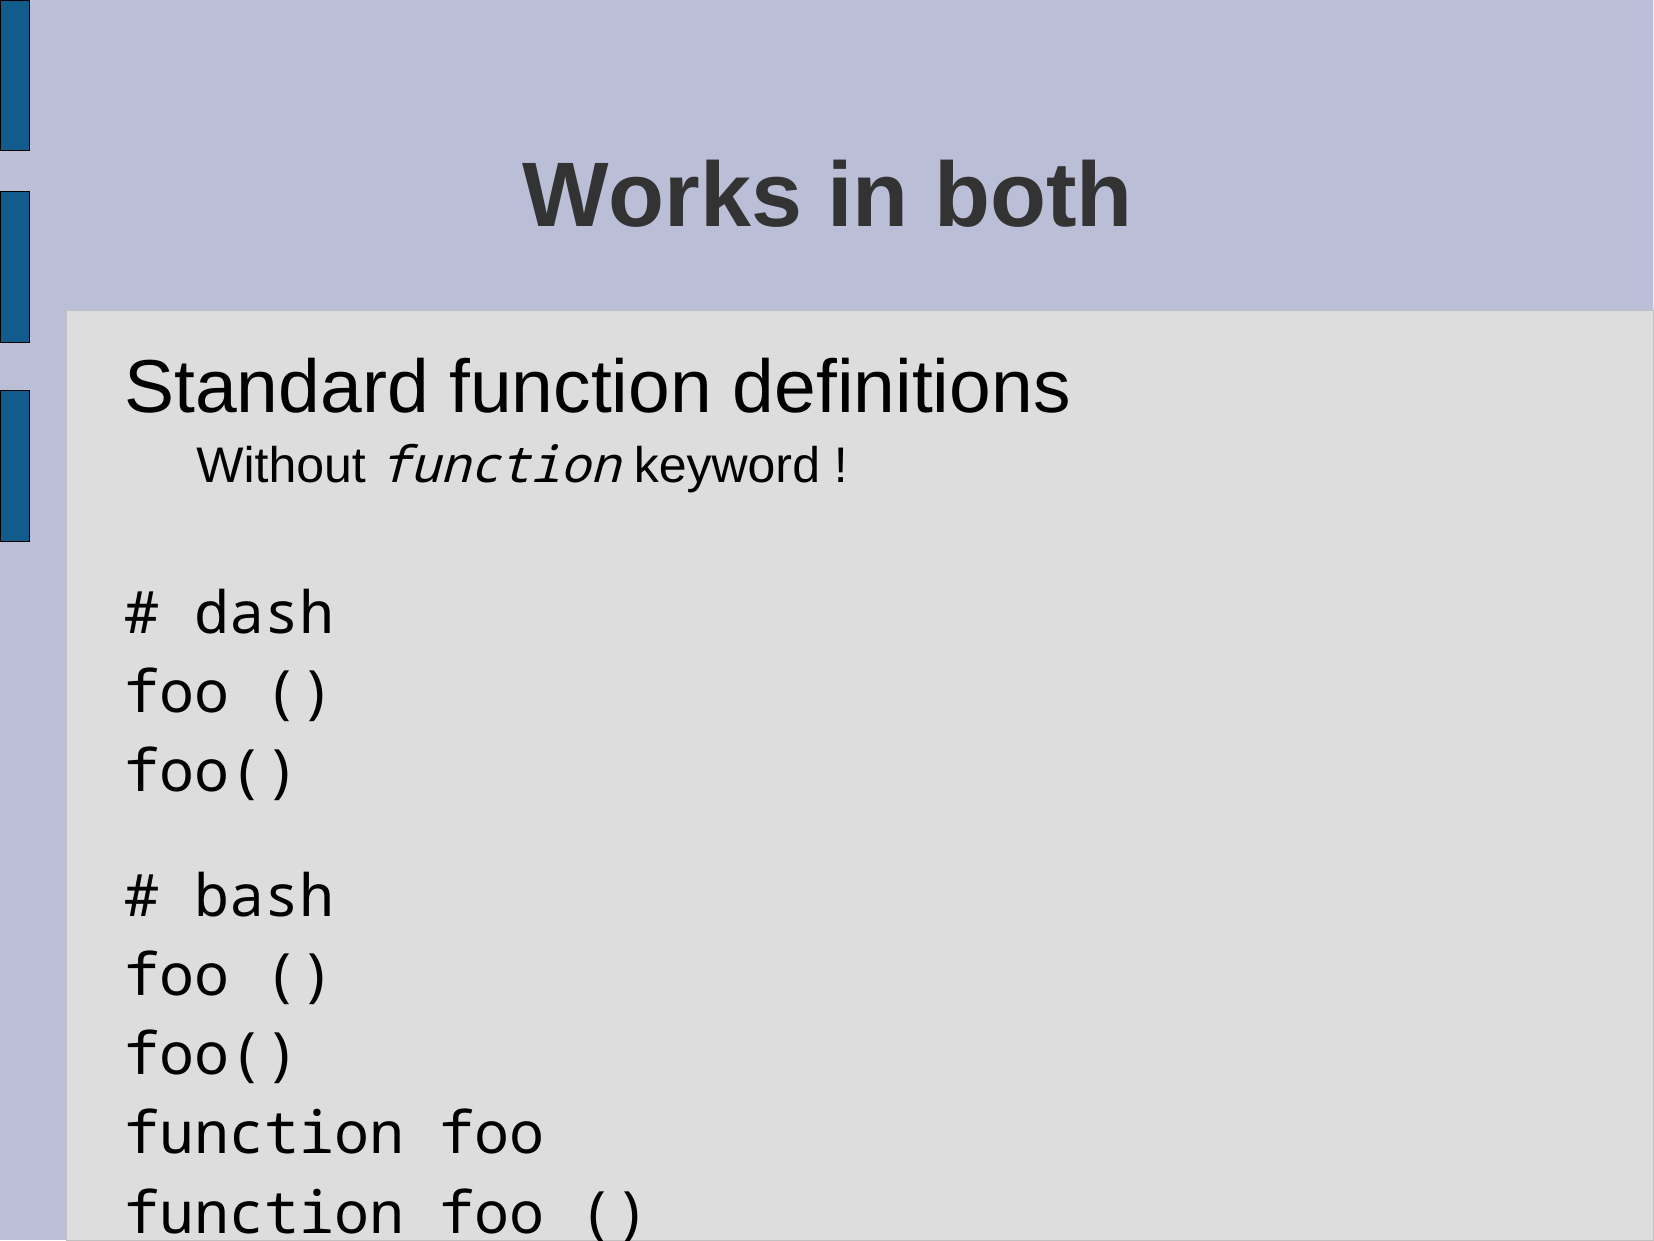

# Works in both
Standard function definitions
Without function keyword !
# dash
foo ()
foo()
# bash
foo ()
foo()
function foo
function foo ()